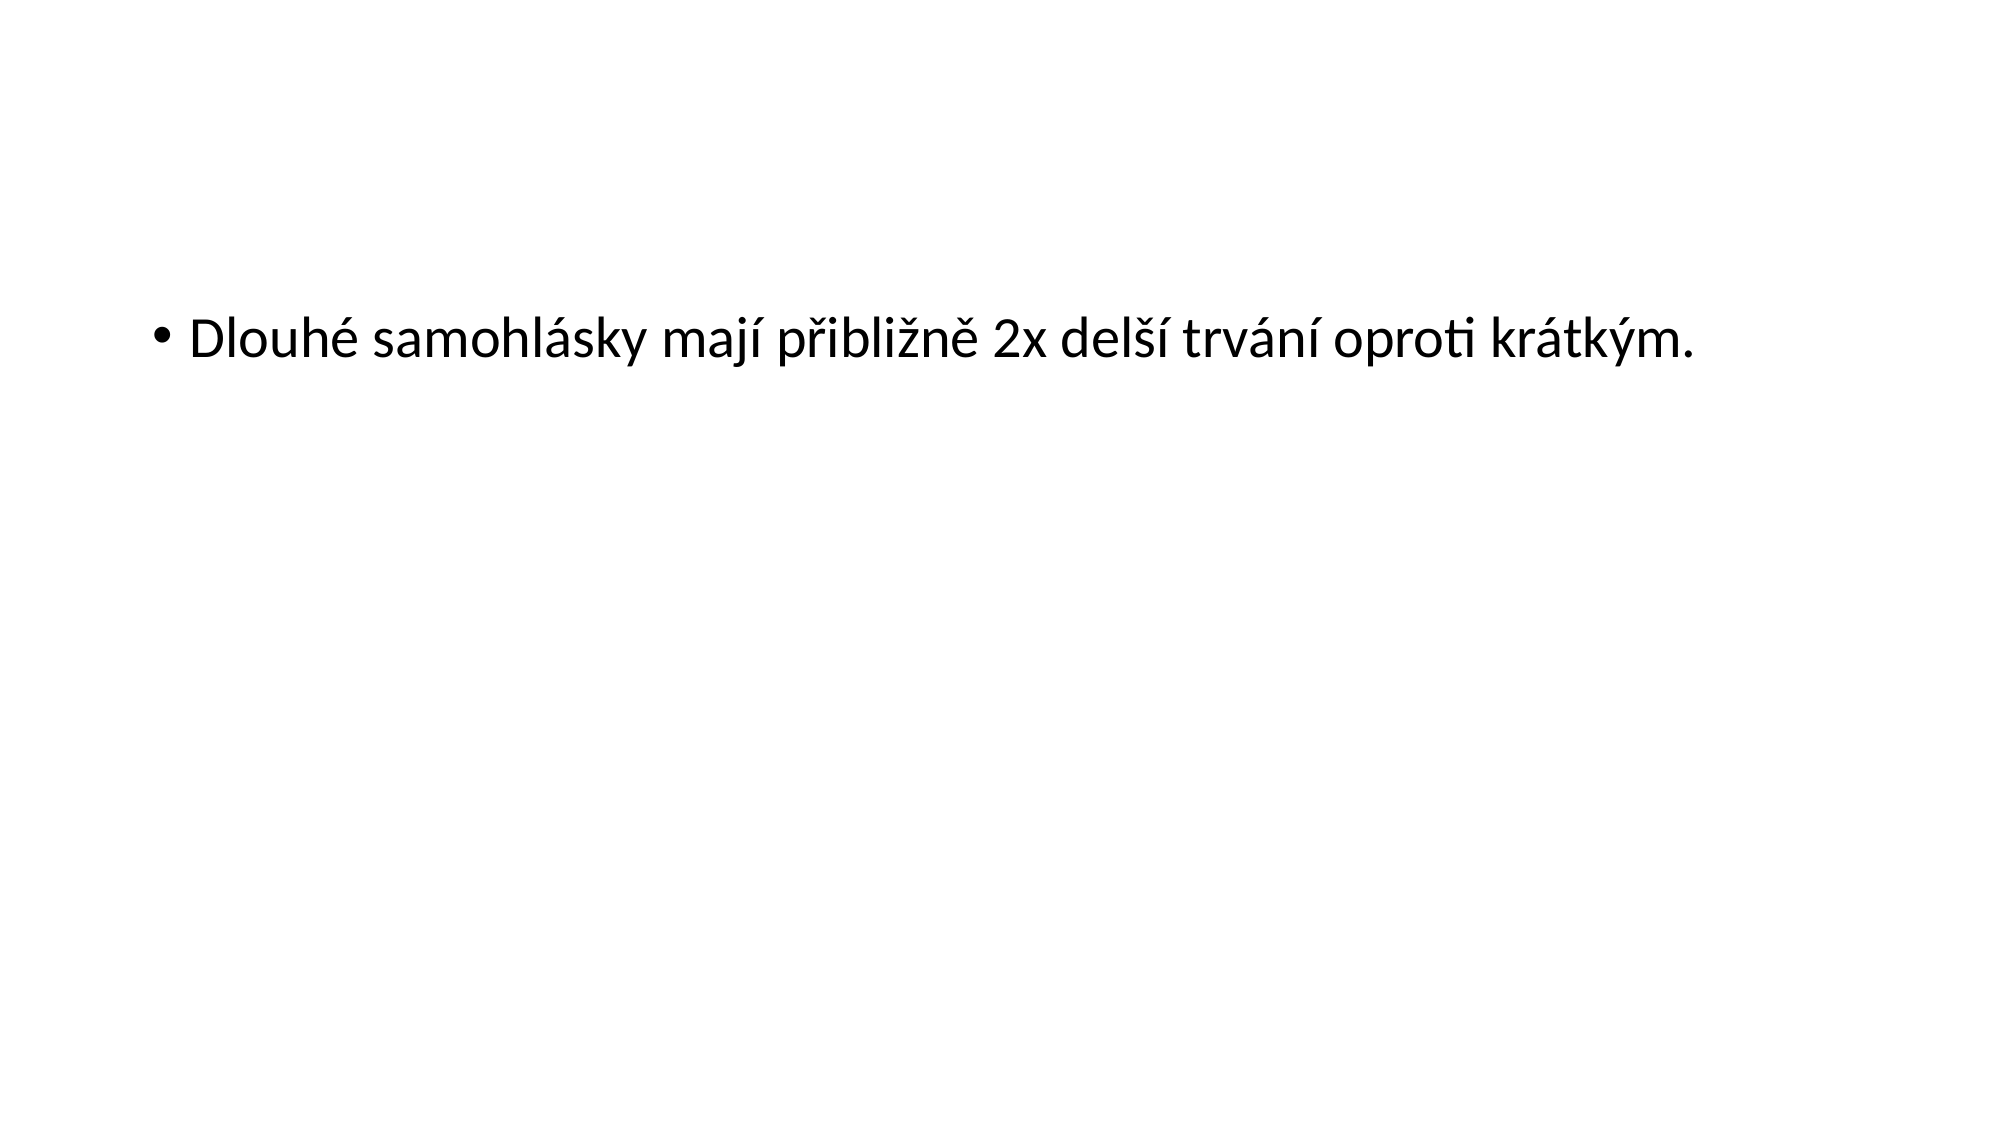

#
Dlouhé samohlásky mají přibližně 2x delší trvání oproti krátkým.